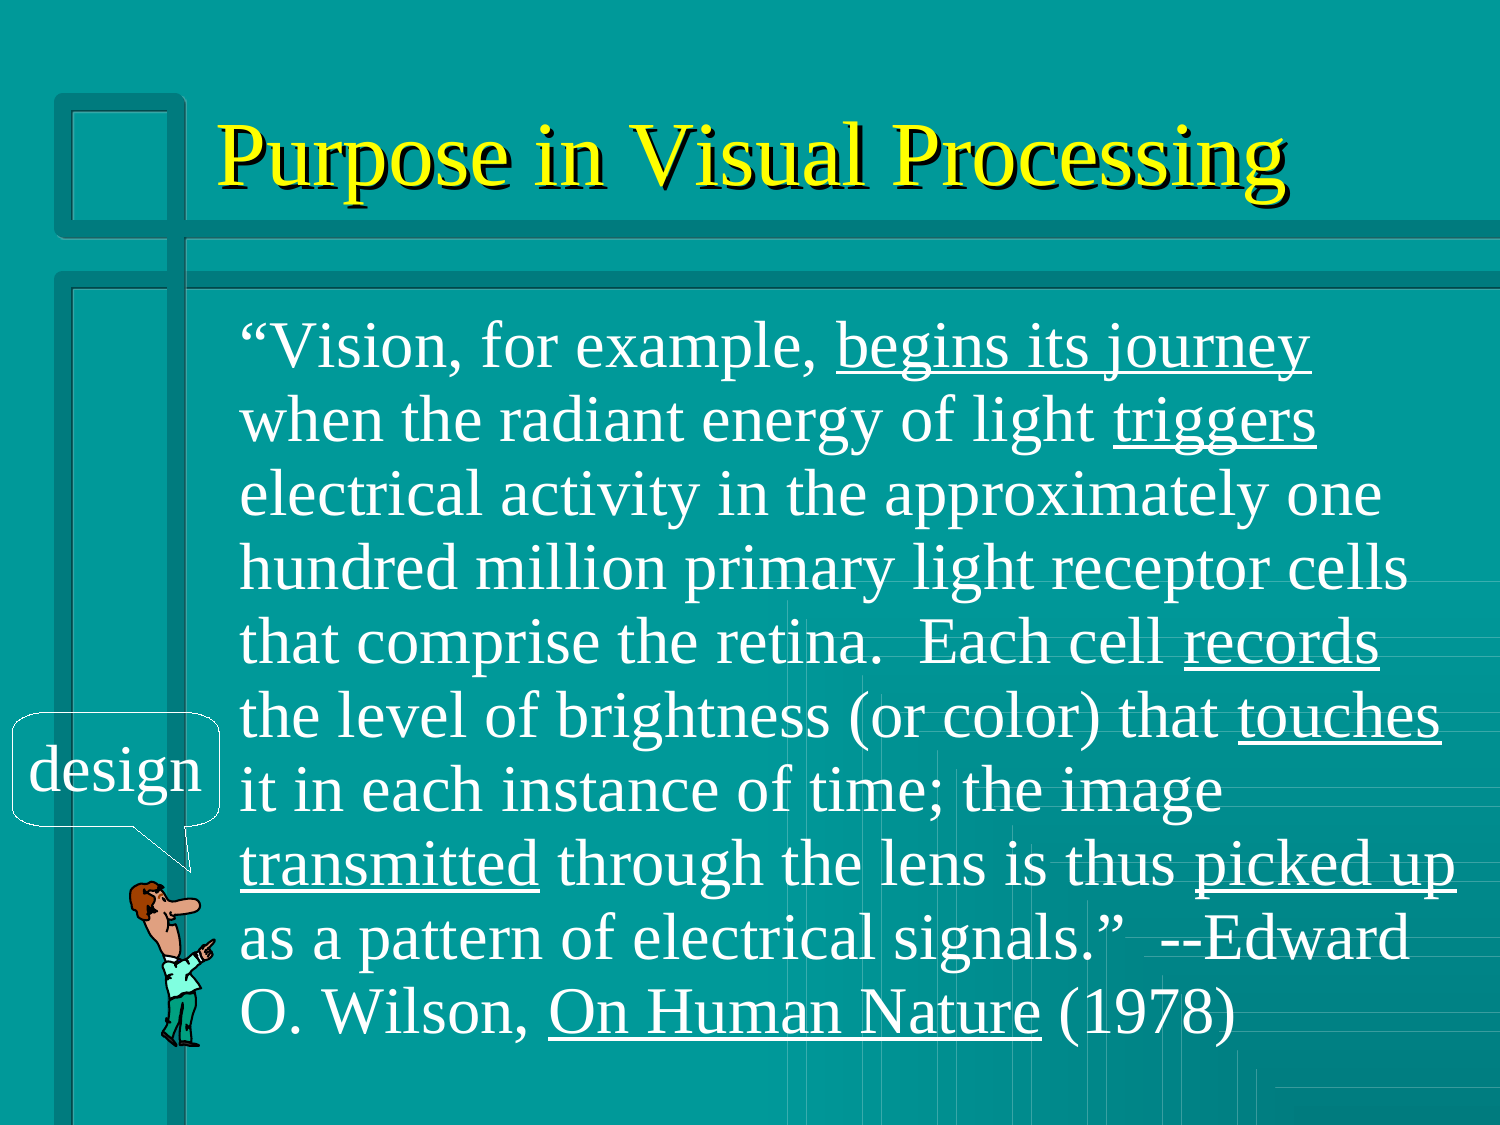

# Purpose in Visual Processing
“Vision, for example, begins its journey when the radiant energy of light triggers electrical activity in the approximately one hundred million primary light receptor cells that comprise the retina. Each cell records the level of brightness (or color) that touches it in each instance of time; the image transmitted through the lens is thus picked up as a pattern of electrical signals.” --Edward O. Wilson, On Human Nature (1978)
design